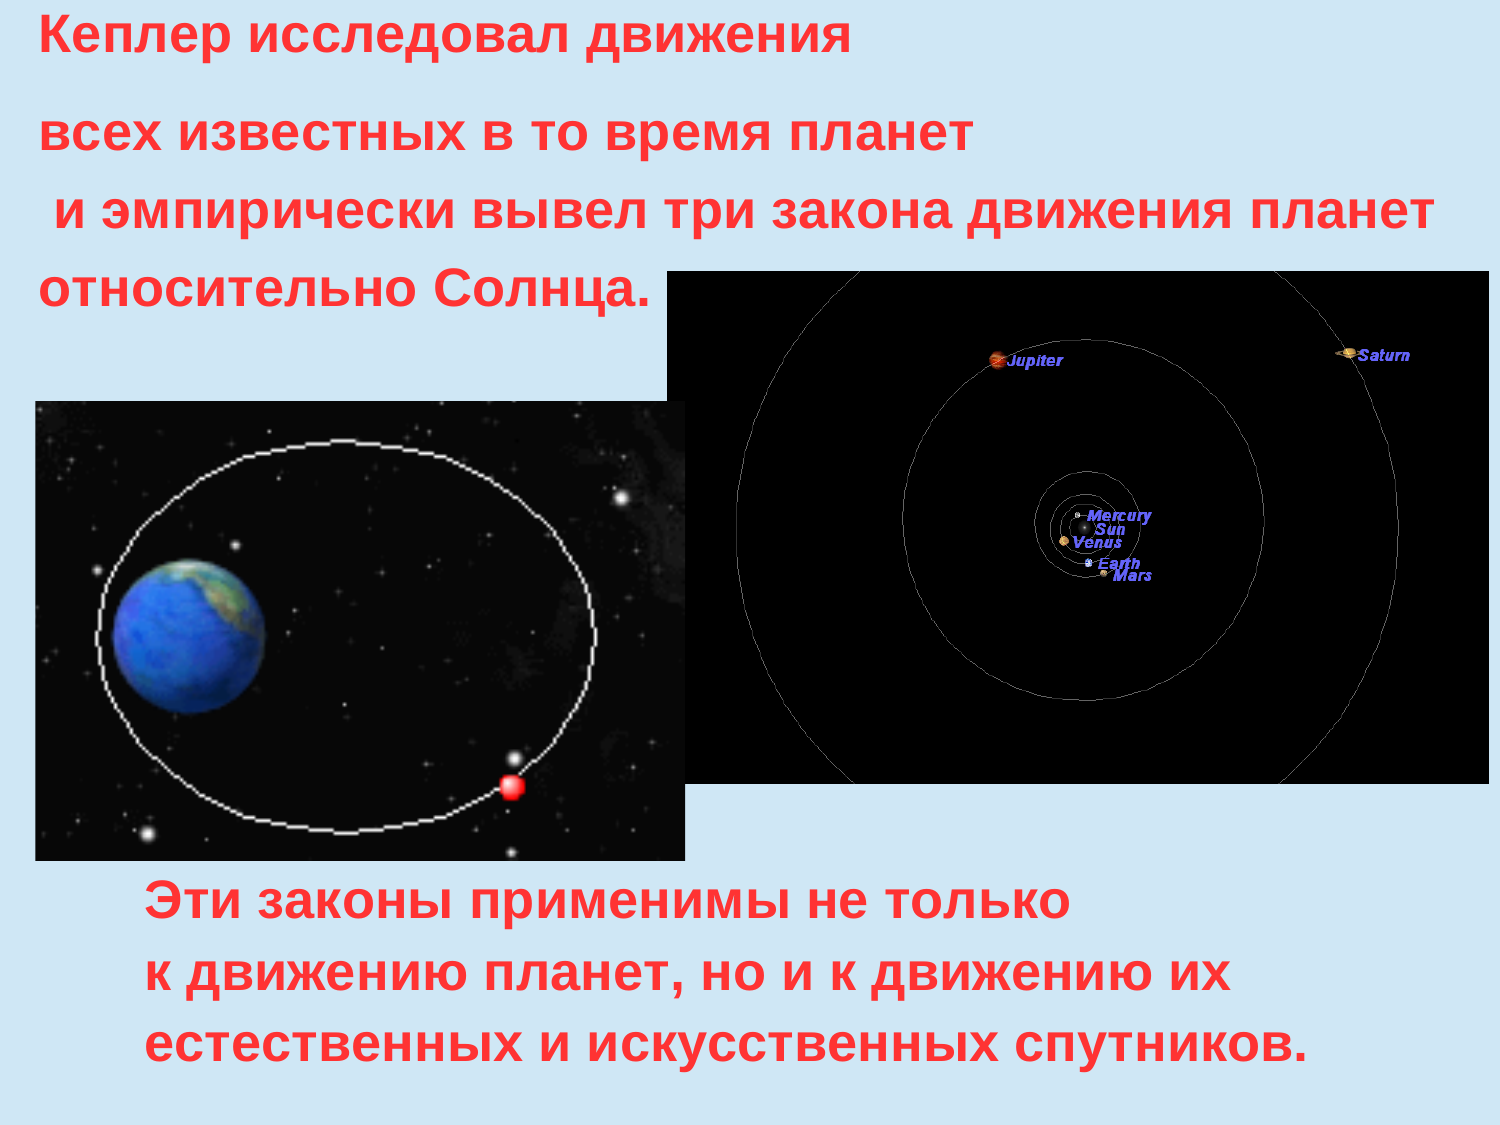

Кеплер исследовал движения
всех известных в то время планет
 и эмпирически вывел три закона движения планет относительно Солнца.
Эти законы применимы не только
к движению планет, но и к движению их естественных и искусственных спутников.